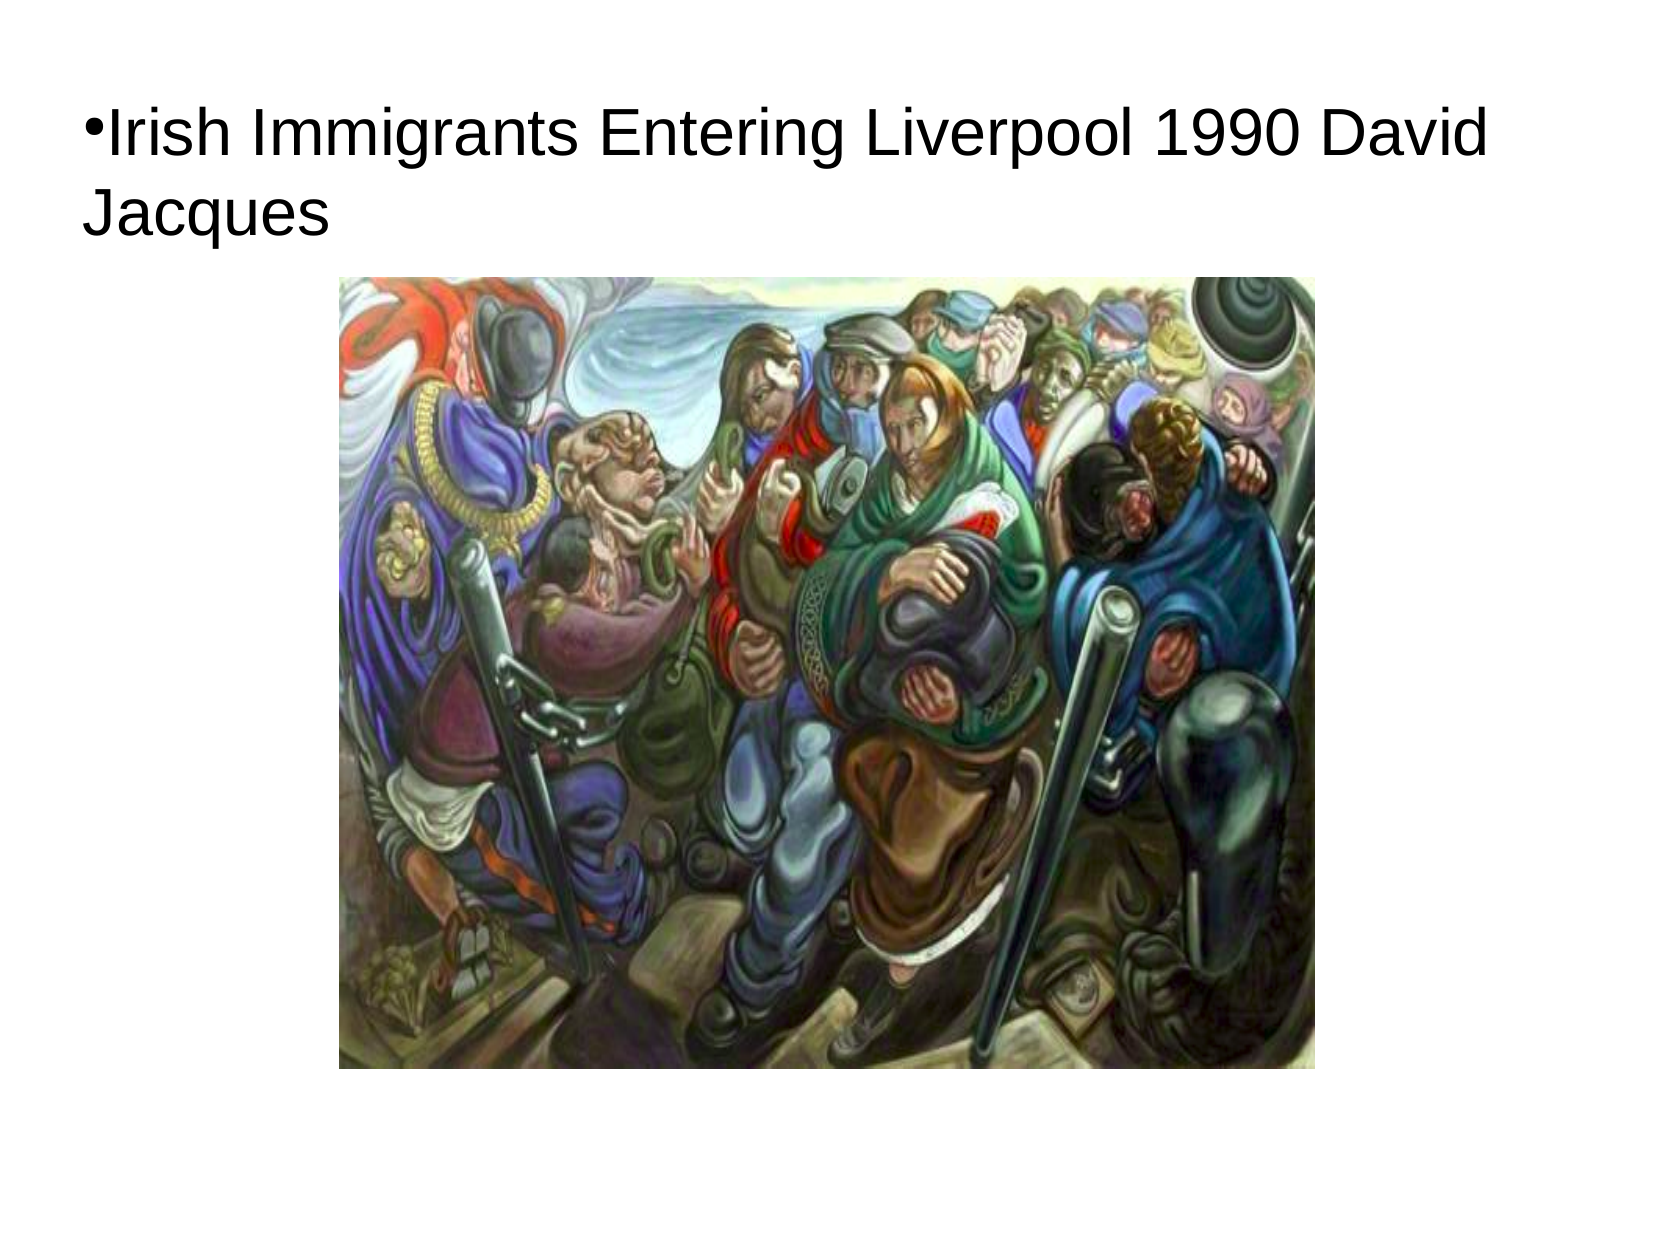

# Irish Immigrants Entering Liverpool 1990 David Jacques